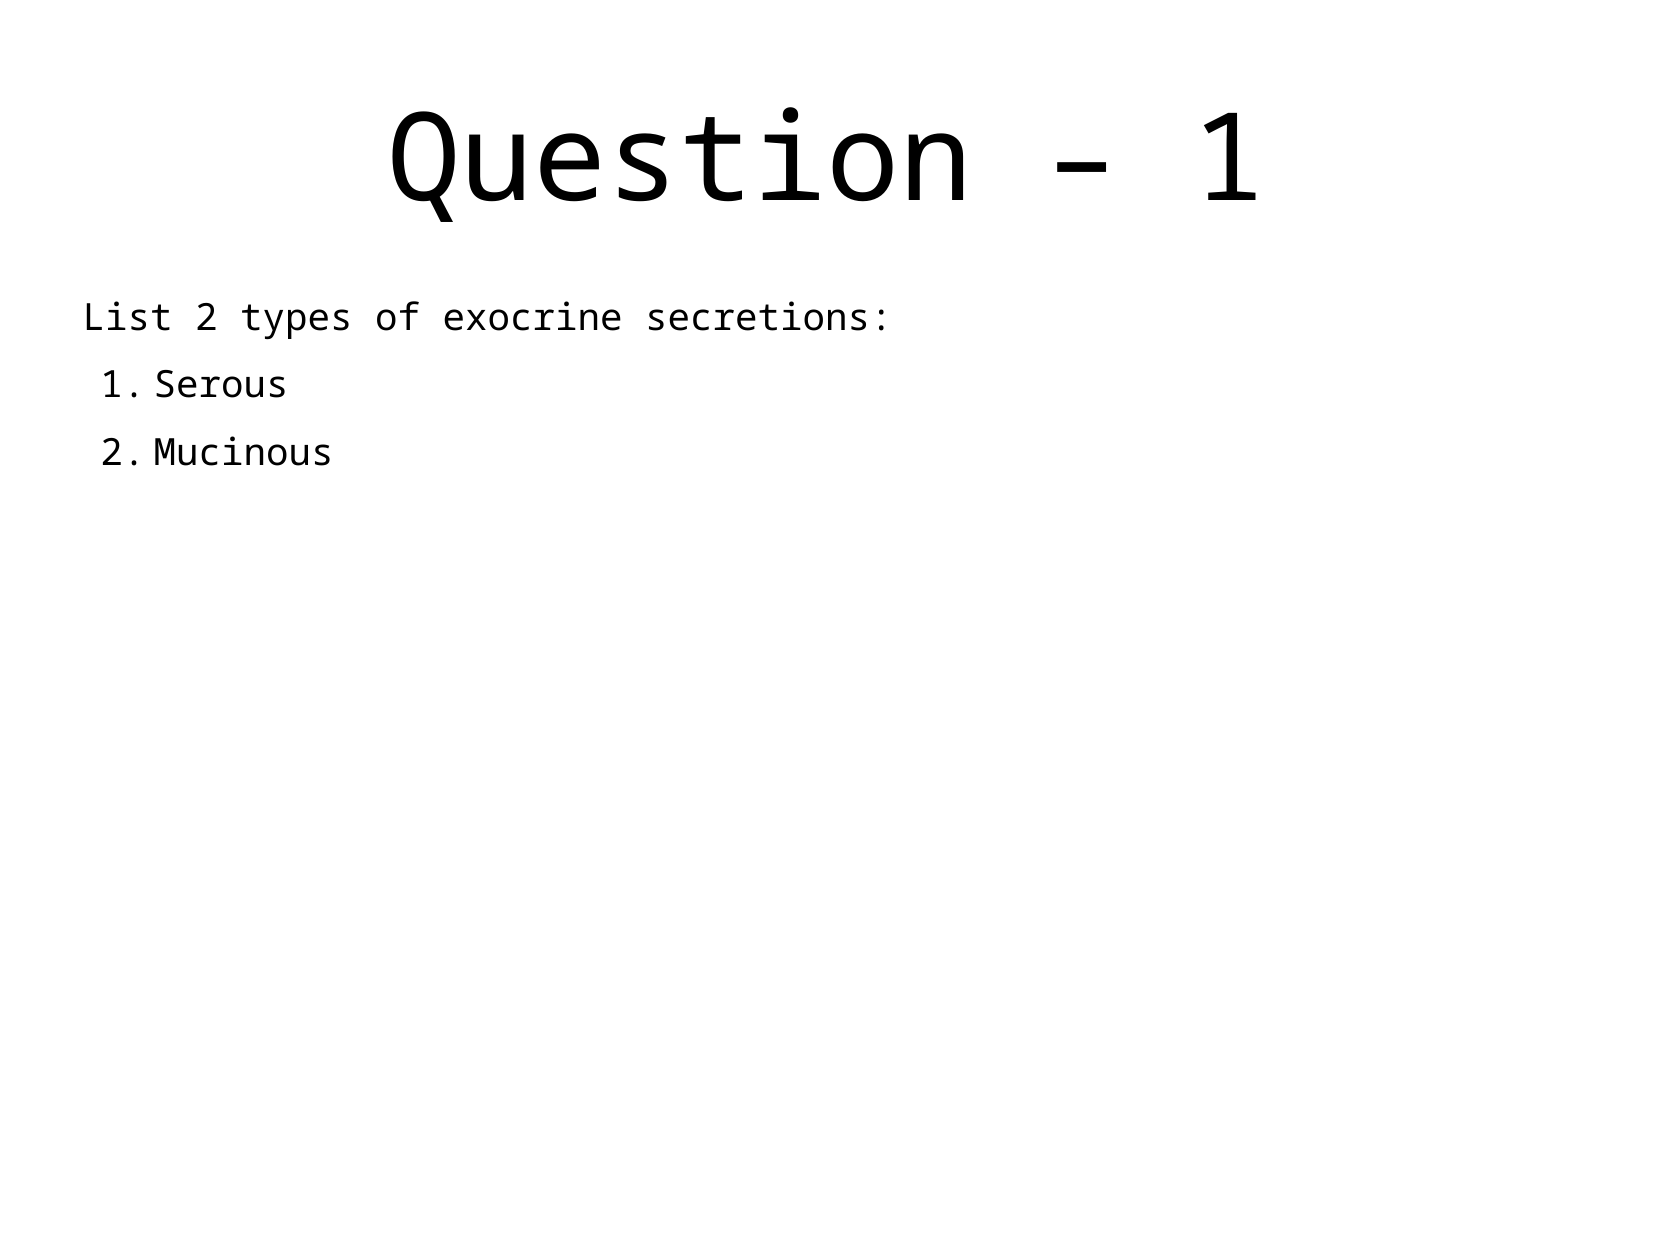

# Question – 1
List 2 types of exocrine secretions:
Serous
Mucinous